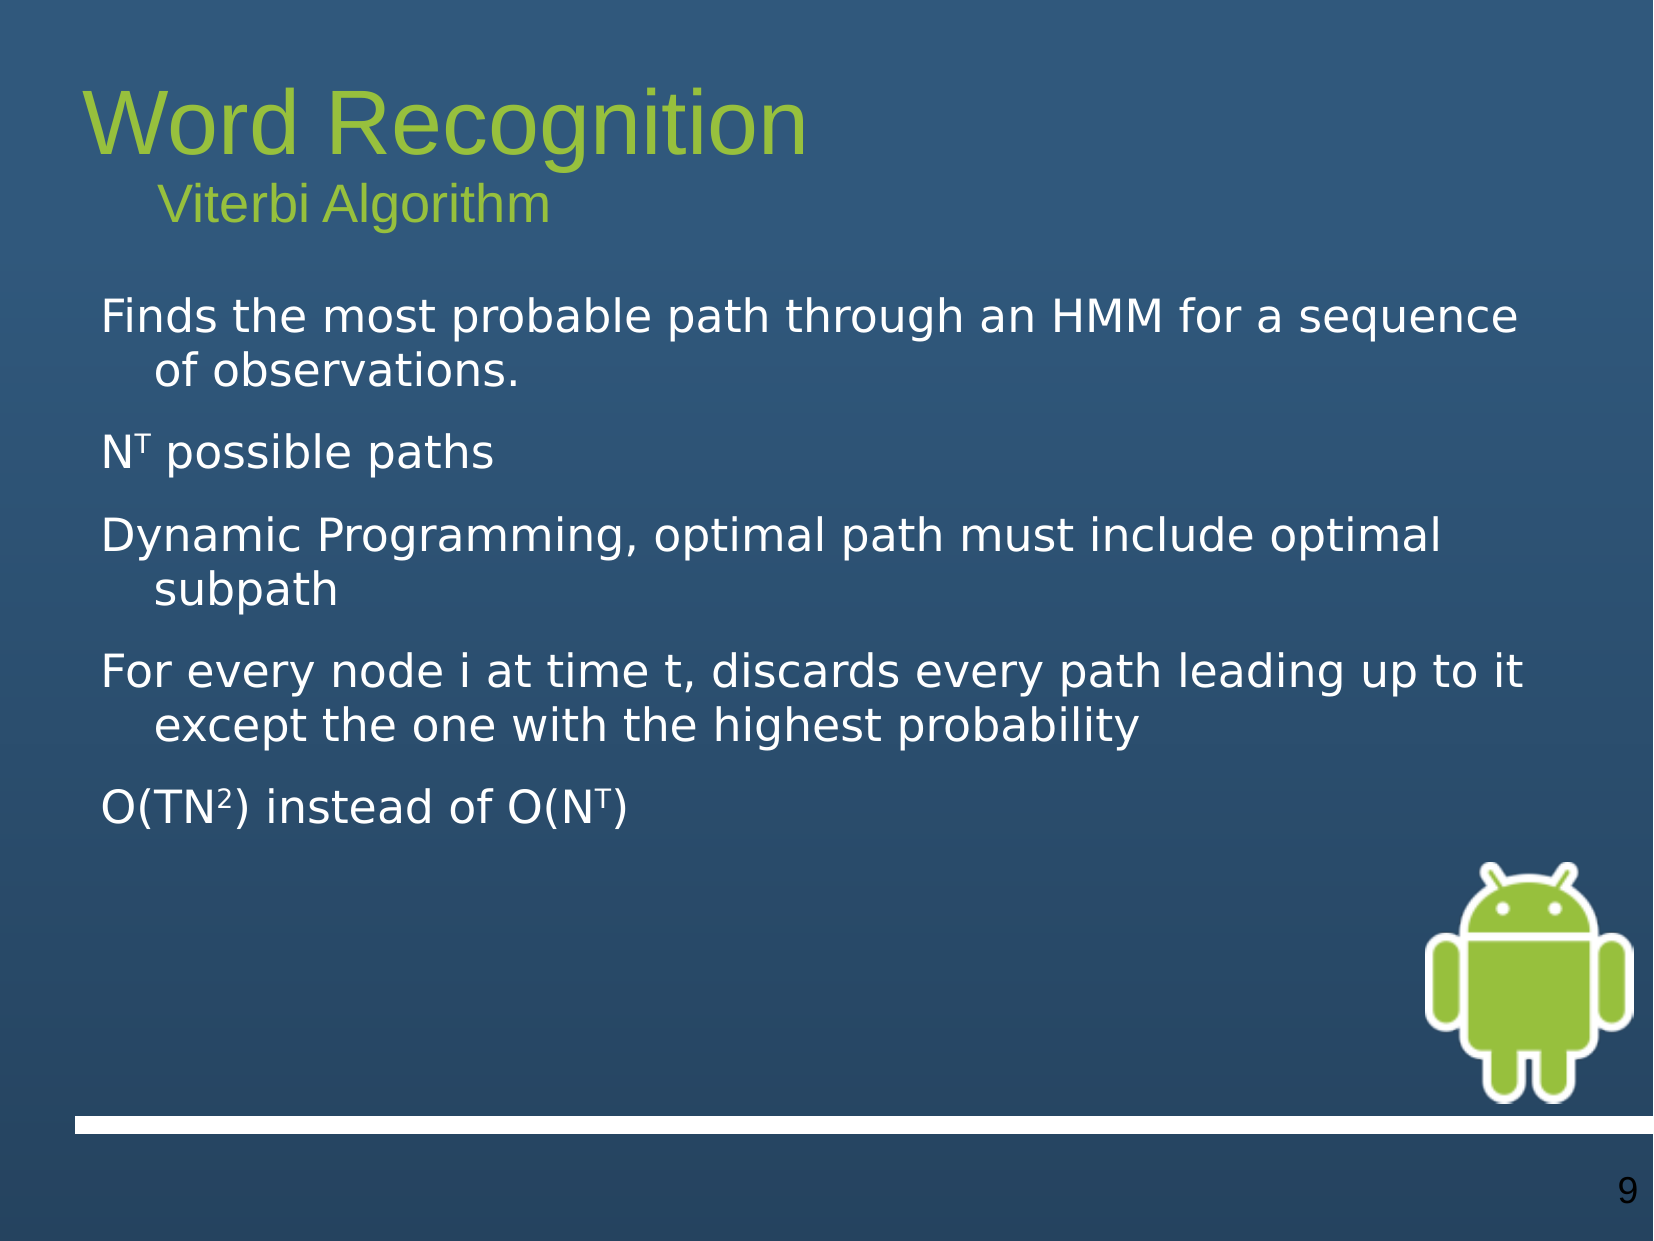

# Word Recognition Viterbi Algorithm
Finds the most probable path through an HMM for a sequence of observations.
NT possible paths
Dynamic Programming, optimal path must include optimal subpath
For every node i at time t, discards every path leading up to it except the one with the highest probability
O(TN2) instead of O(NT)